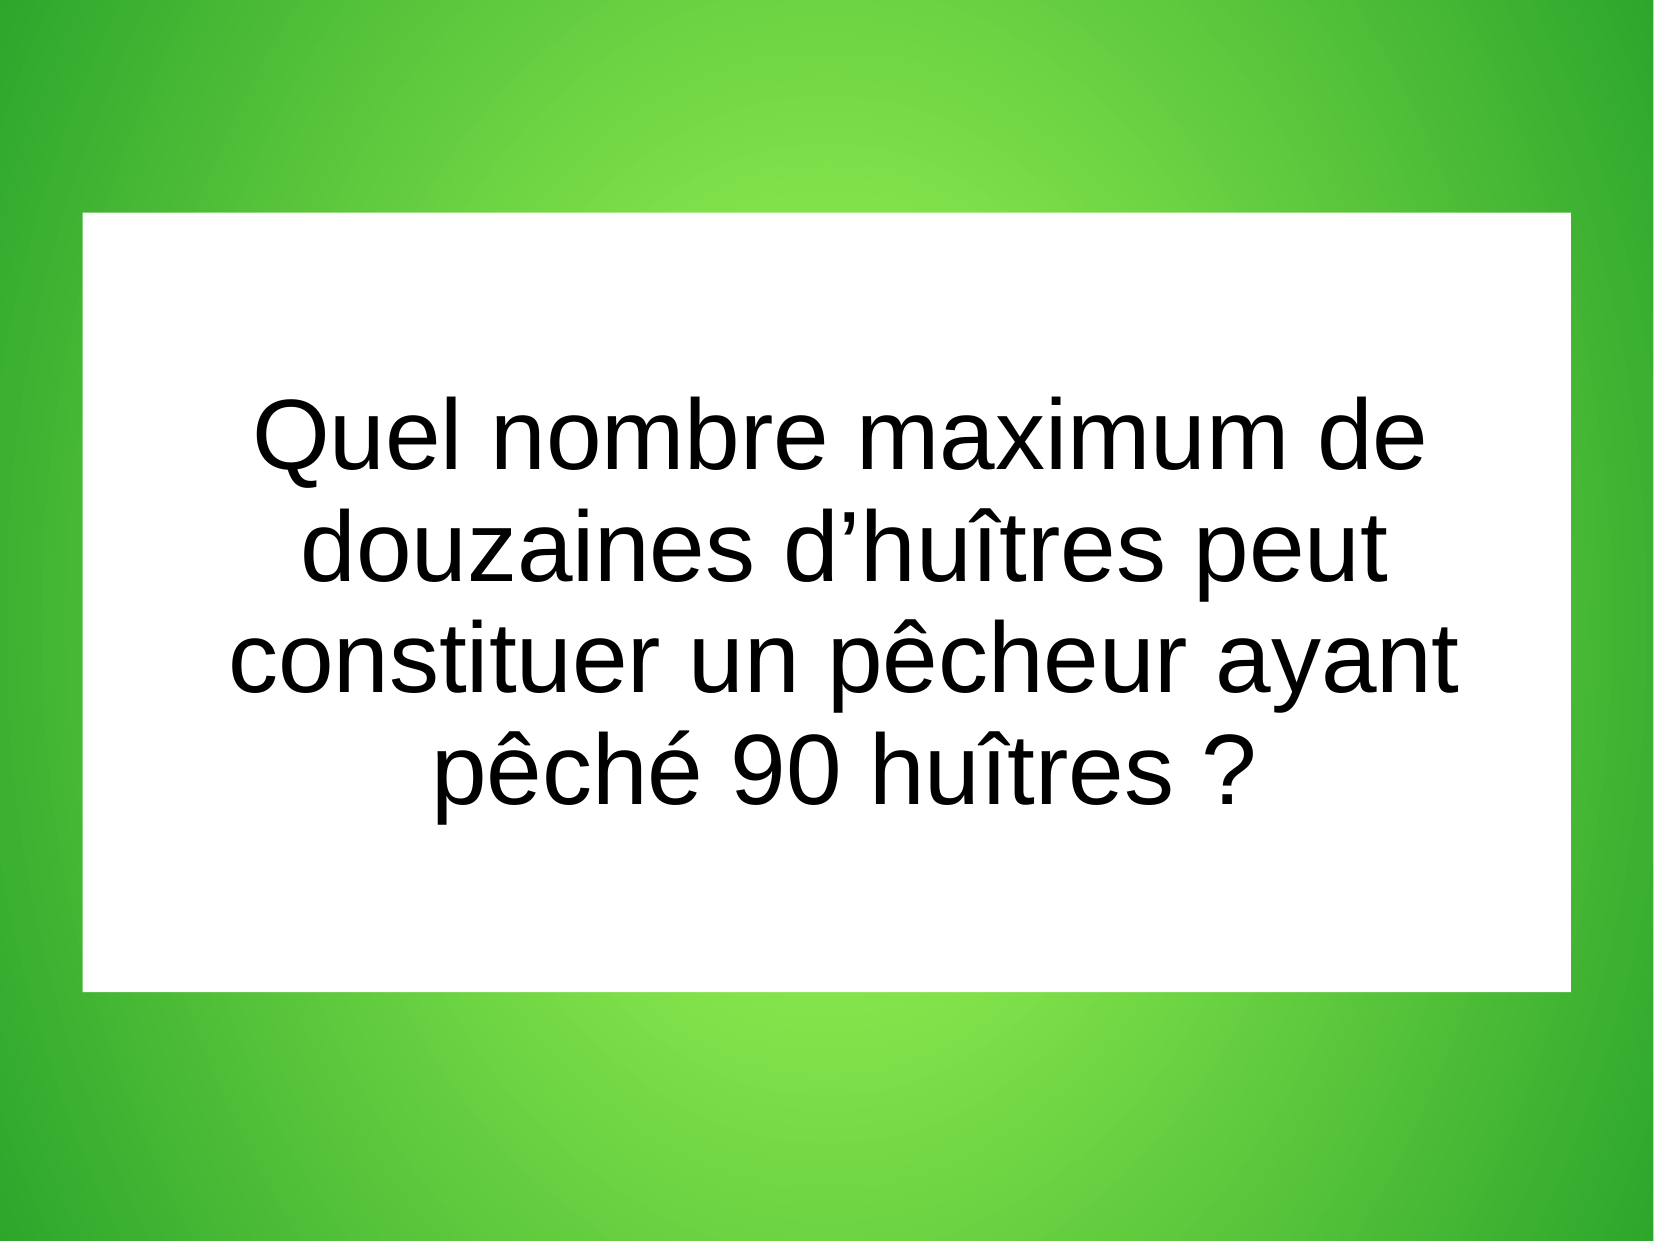

# Quel nombre maximum de douzaines d’huîtres peut constituer un pêcheur ayant pêché 90 huîtres ?